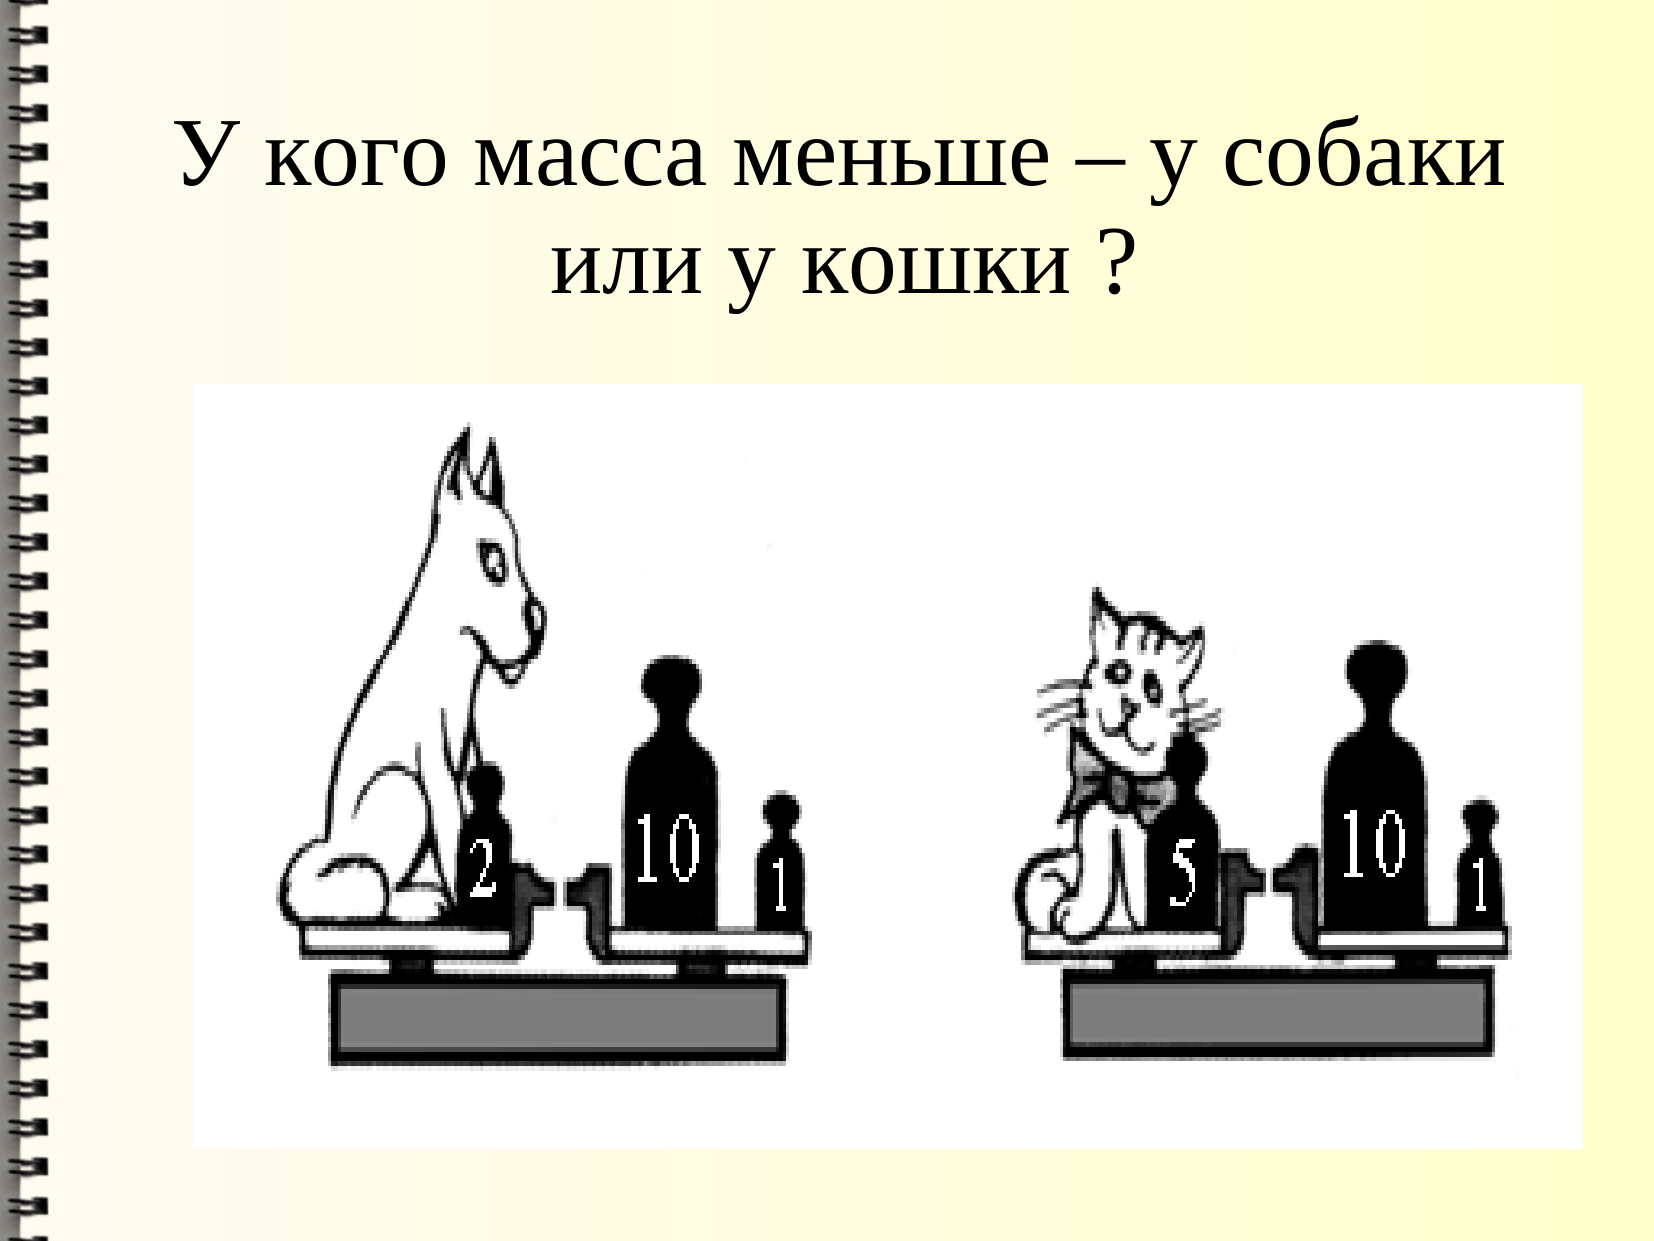

# У кого масса меньше – у собаки или у кошки ?